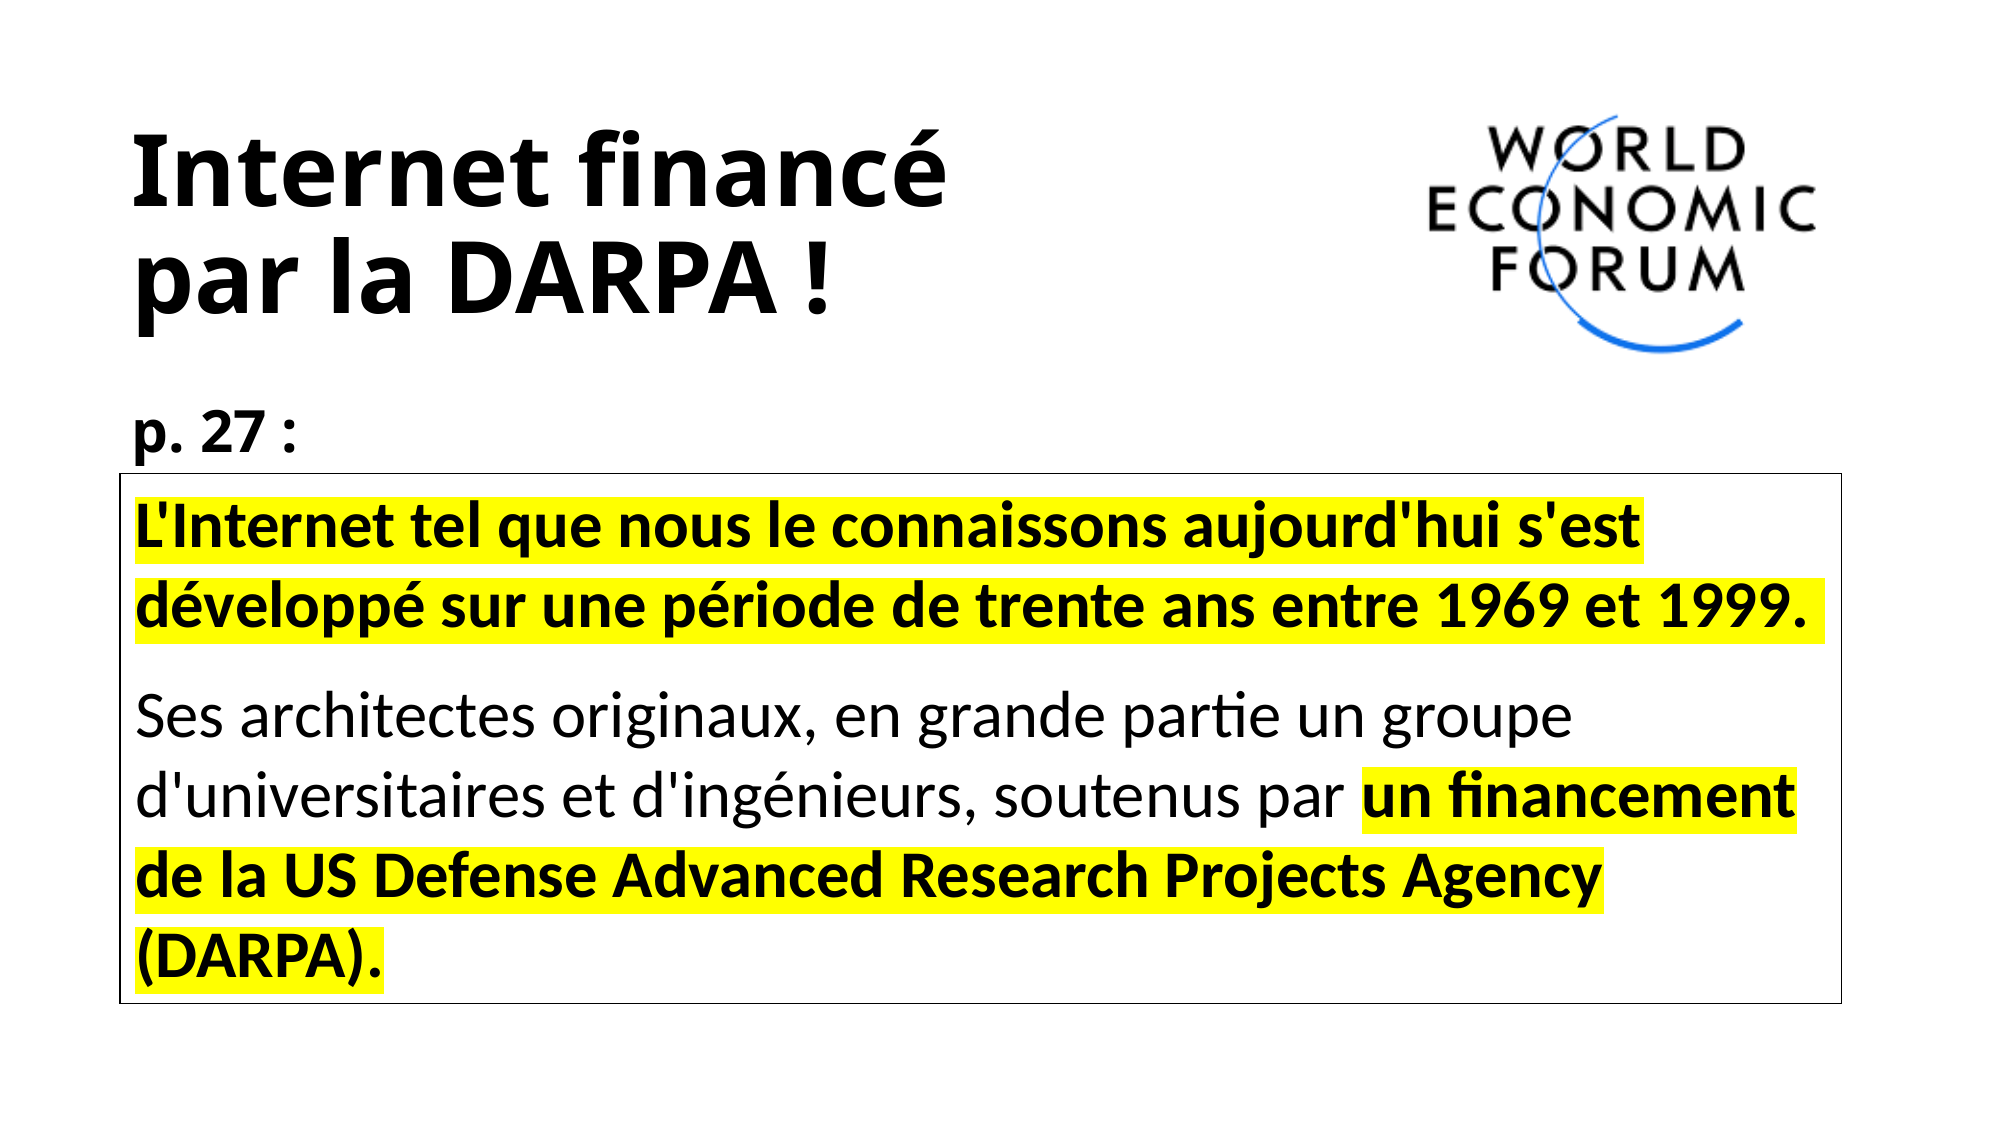

# Internet financé par la DARPA !
p. 27 :
L'Internet tel que nous le connaissons aujourd'hui s'est développé sur une période de trente ans entre 1969 et 1999.
Ses architectes originaux, en grande partie un groupe d'universitaires et d'ingénieurs, soutenus par un financement de la US Defense Advanced Research Projects Agency (DARPA).